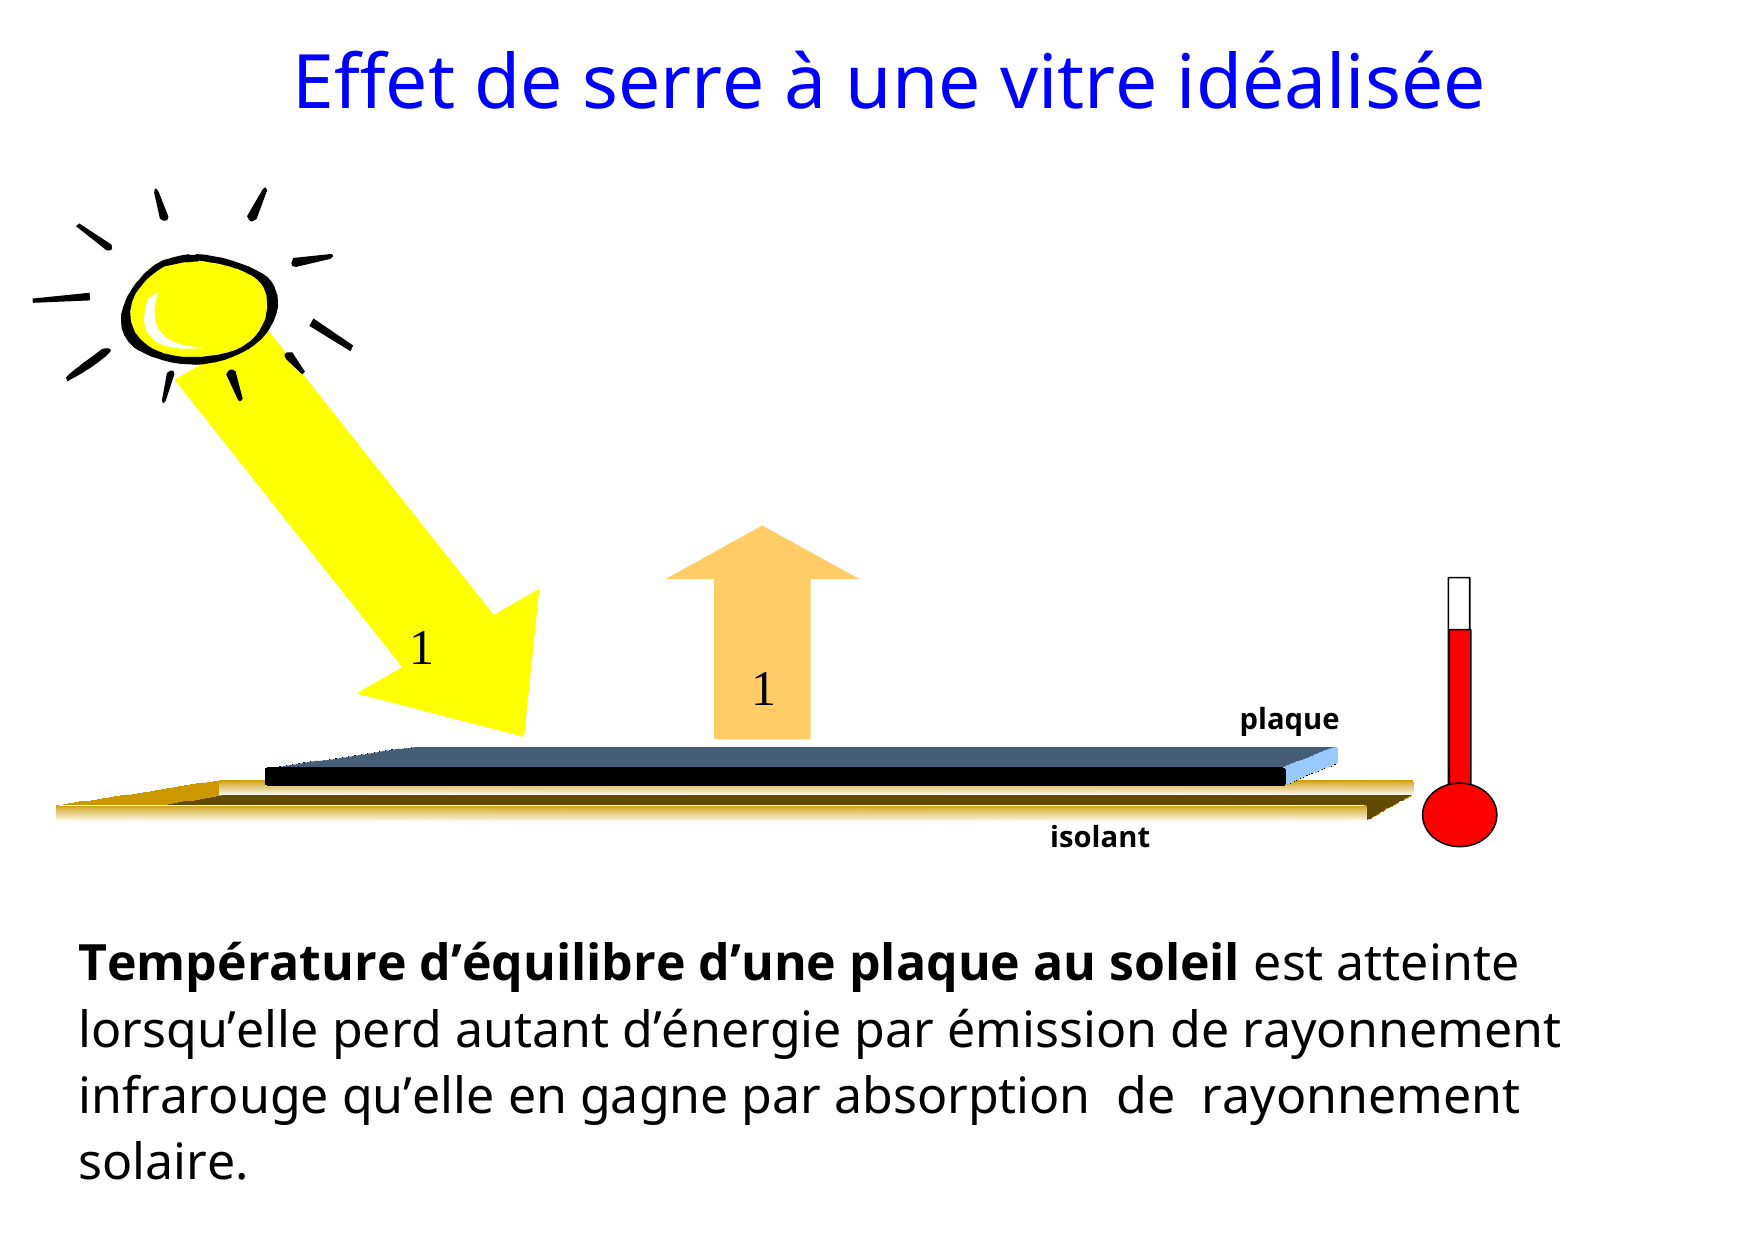

Effet de serre à une vitre idéalisée
1
1
plaque
isolant
Température d’équilibre d’une plaque au soleil est atteinte lorsqu’elle perd autant d’énergie par émission de rayonnement infrarouge qu’elle en gagne par absorption de rayonnement solaire.